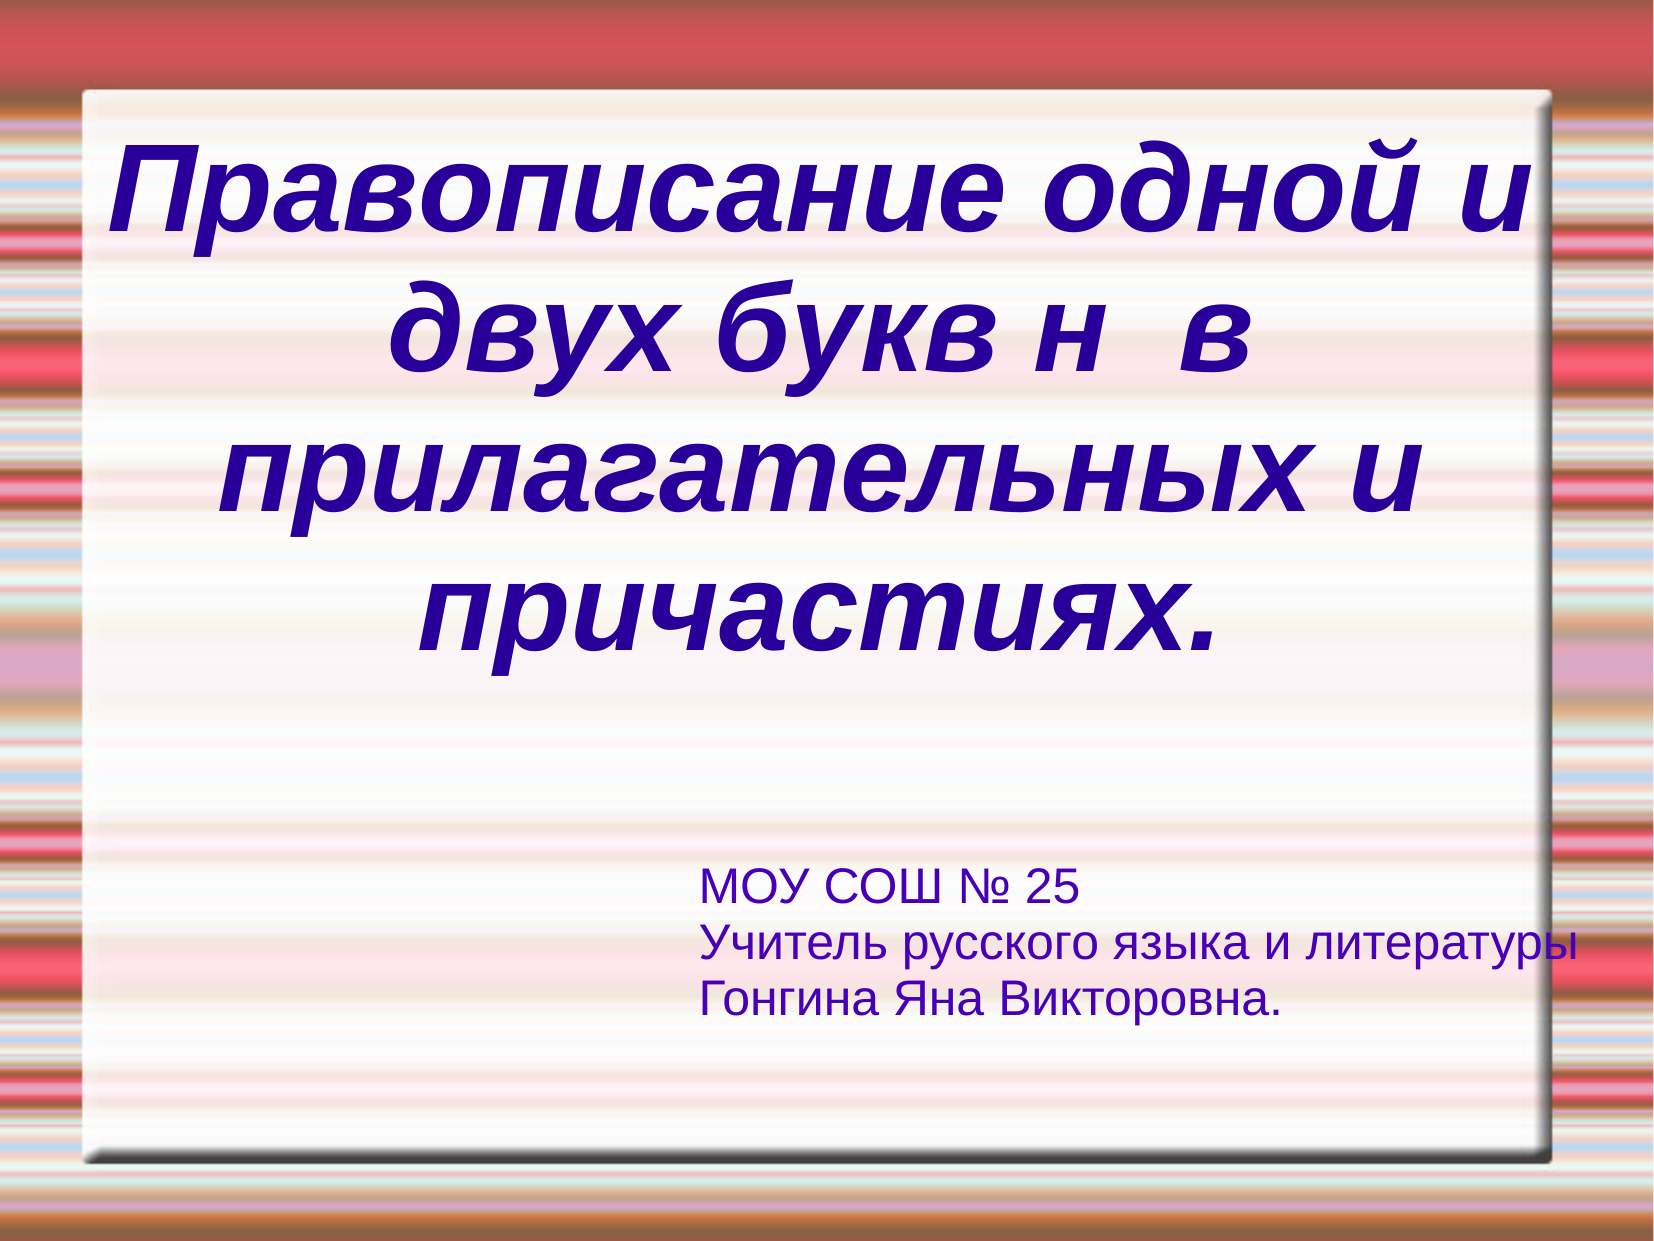

# Правописание одной и двух букв н в прилагательных и причастиях.
МОУ СОШ № 25
Учитель русского языка и литературы
Гонгина Яна Викторовна.